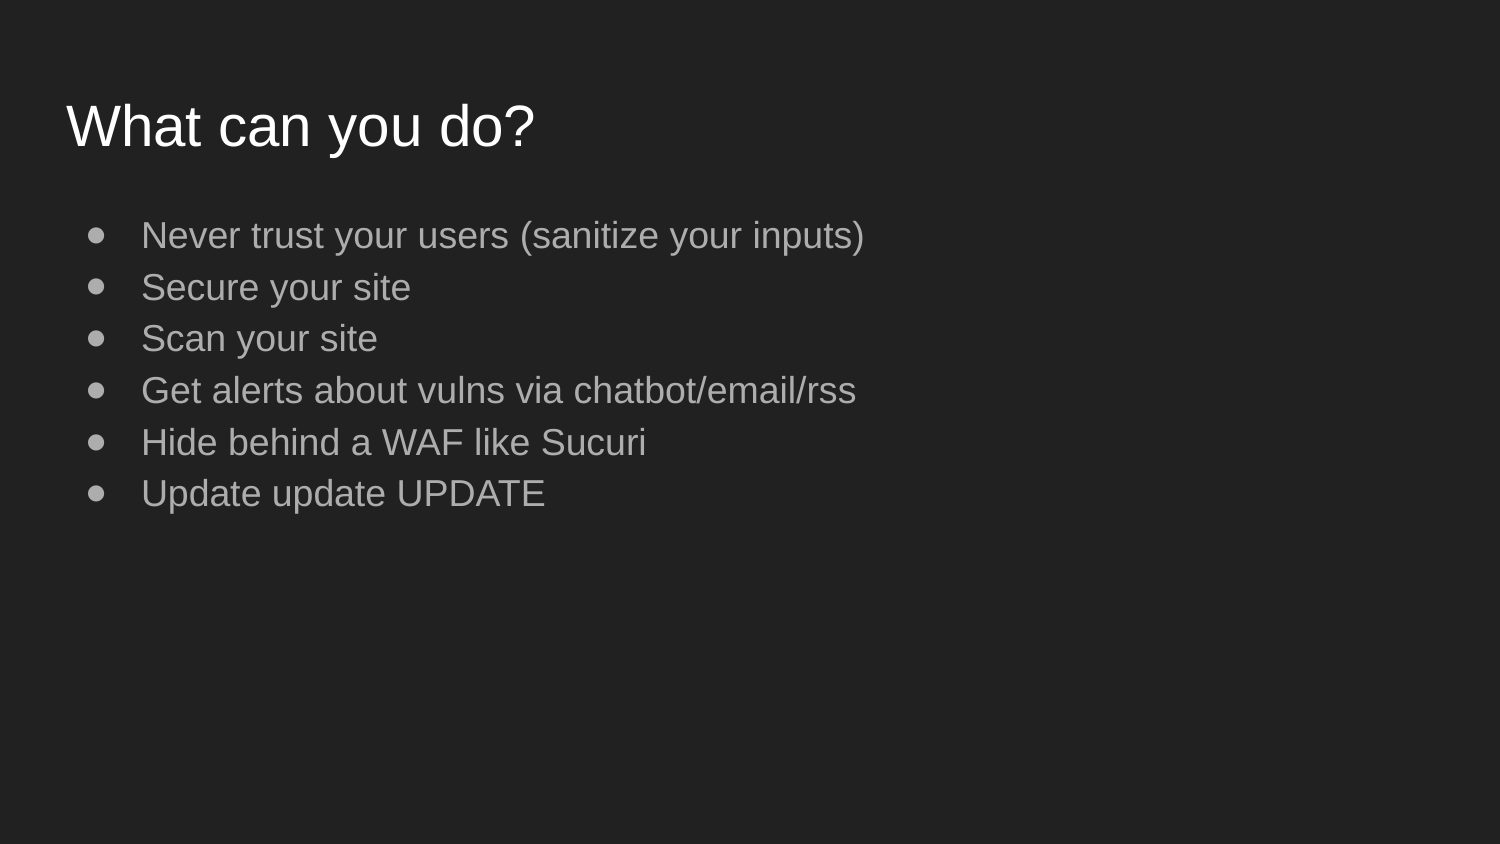

# What can you do?
Never trust your users (sanitize your inputs)
Secure your site
Scan your site
Get alerts about vulns via chatbot/email/rss
Hide behind a WAF like Sucuri
Update update UPDATE